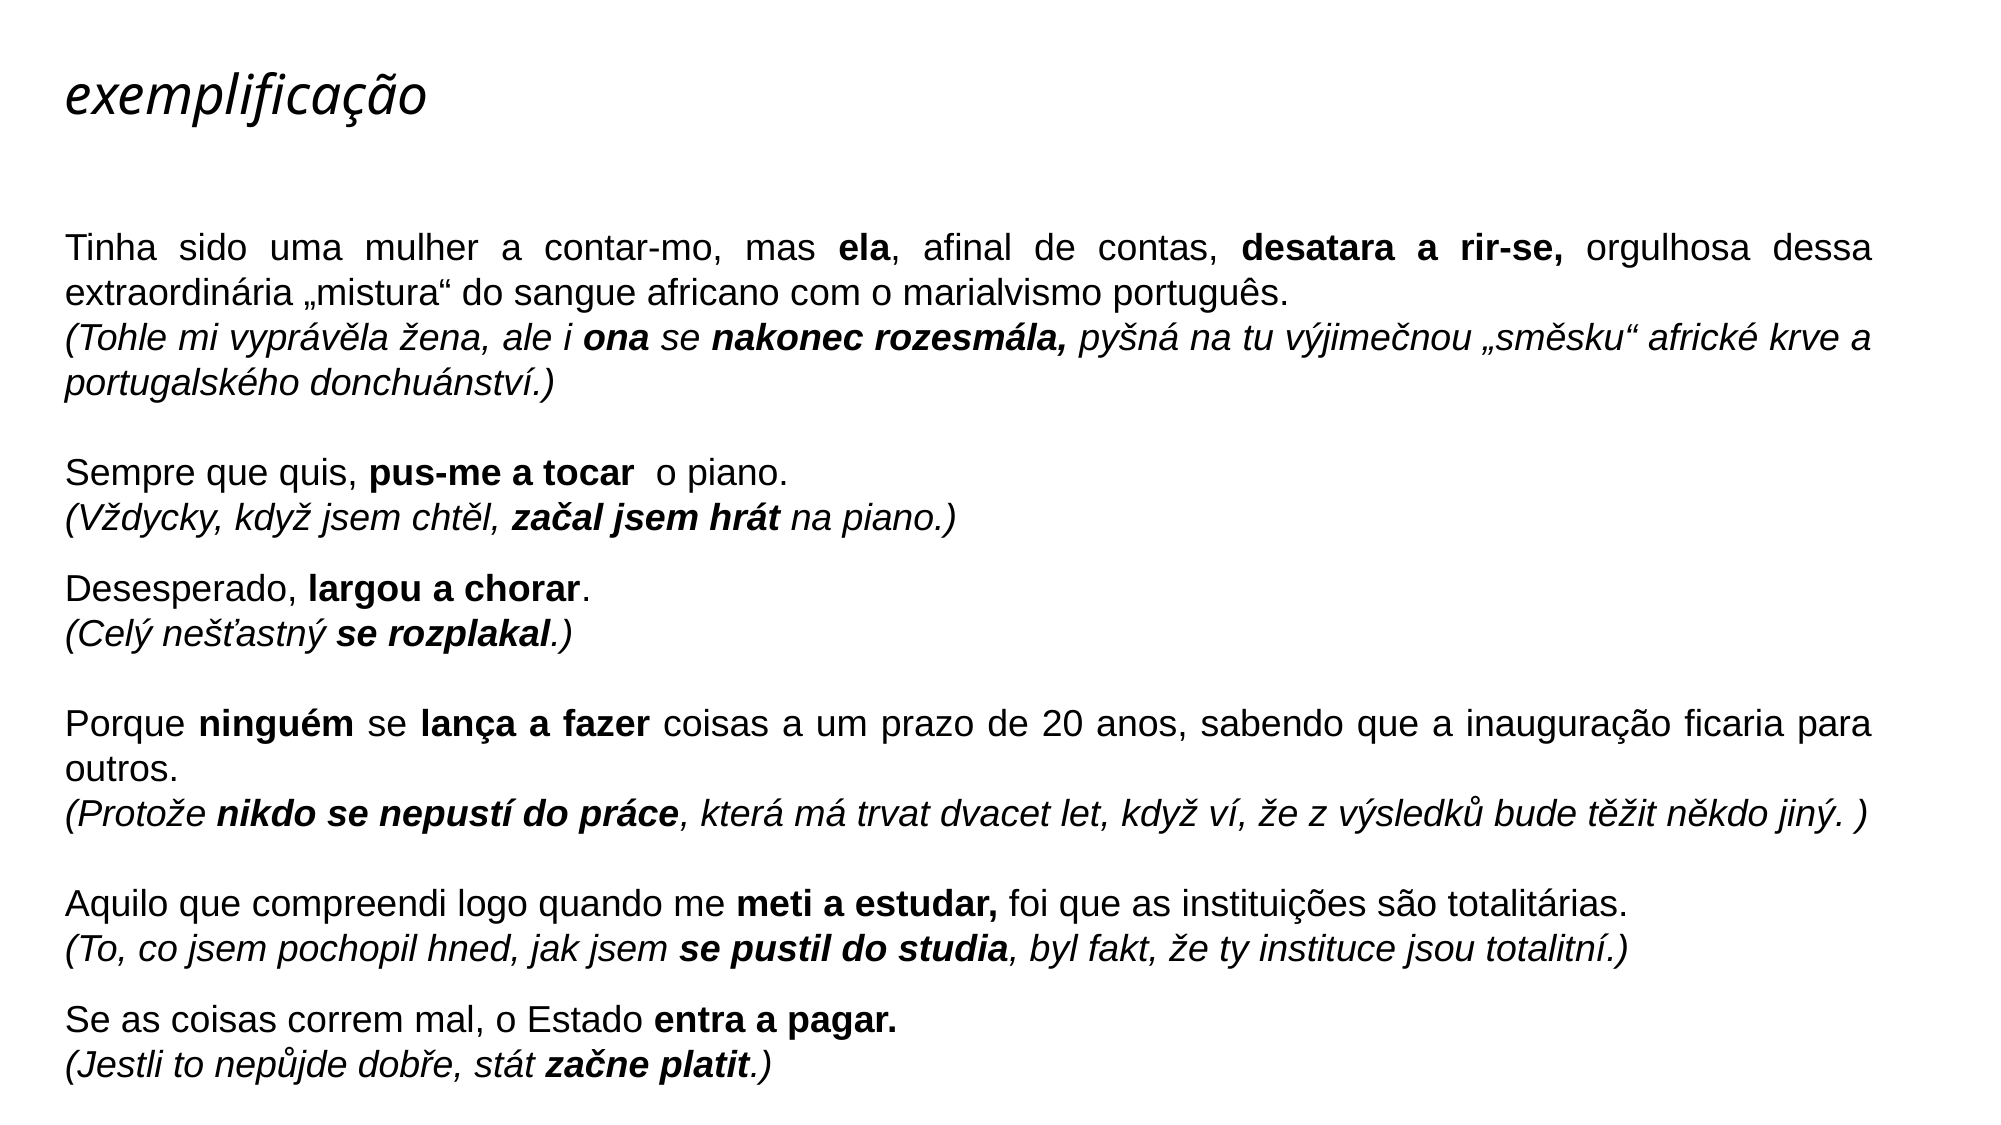

# exemplificação
Tinha sido uma mulher a contar-mo, mas ela, afinal de contas, desatara a rir-se, orgulhosa dessa extraordinária „mistura“ do sangue africano com o marialvismo português.
(Tohle mi vyprávěla žena, ale i ona se nakonec rozesmála, pyšná na tu výjimečnou „směsku“ africké krve a portugalského donchuánství.)
Sempre que quis, pus-me a tocar o piano.
(Vždycky, když jsem chtěl, začal jsem hrát na piano.)
Desesperado, largou a chorar.
(Celý nešťastný se rozplakal.)
Porque ninguém se lança a fazer coisas a um prazo de 20 anos, sabendo que a inauguração ficaria para outros.
(Protože nikdo se nepustí do práce, která má trvat dvacet let, když ví, že z výsledků bude těžit někdo jiný. )
Aquilo que compreendi logo quando me meti a estudar, foi que as instituições são totalitárias.
(To, co jsem pochopil hned, jak jsem se pustil do studia, byl fakt, že ty instituce jsou totalitní.)
Se as coisas correm mal, o Estado entra a pagar.
(Jestli to nepůjde dobře, stát začne platit.)